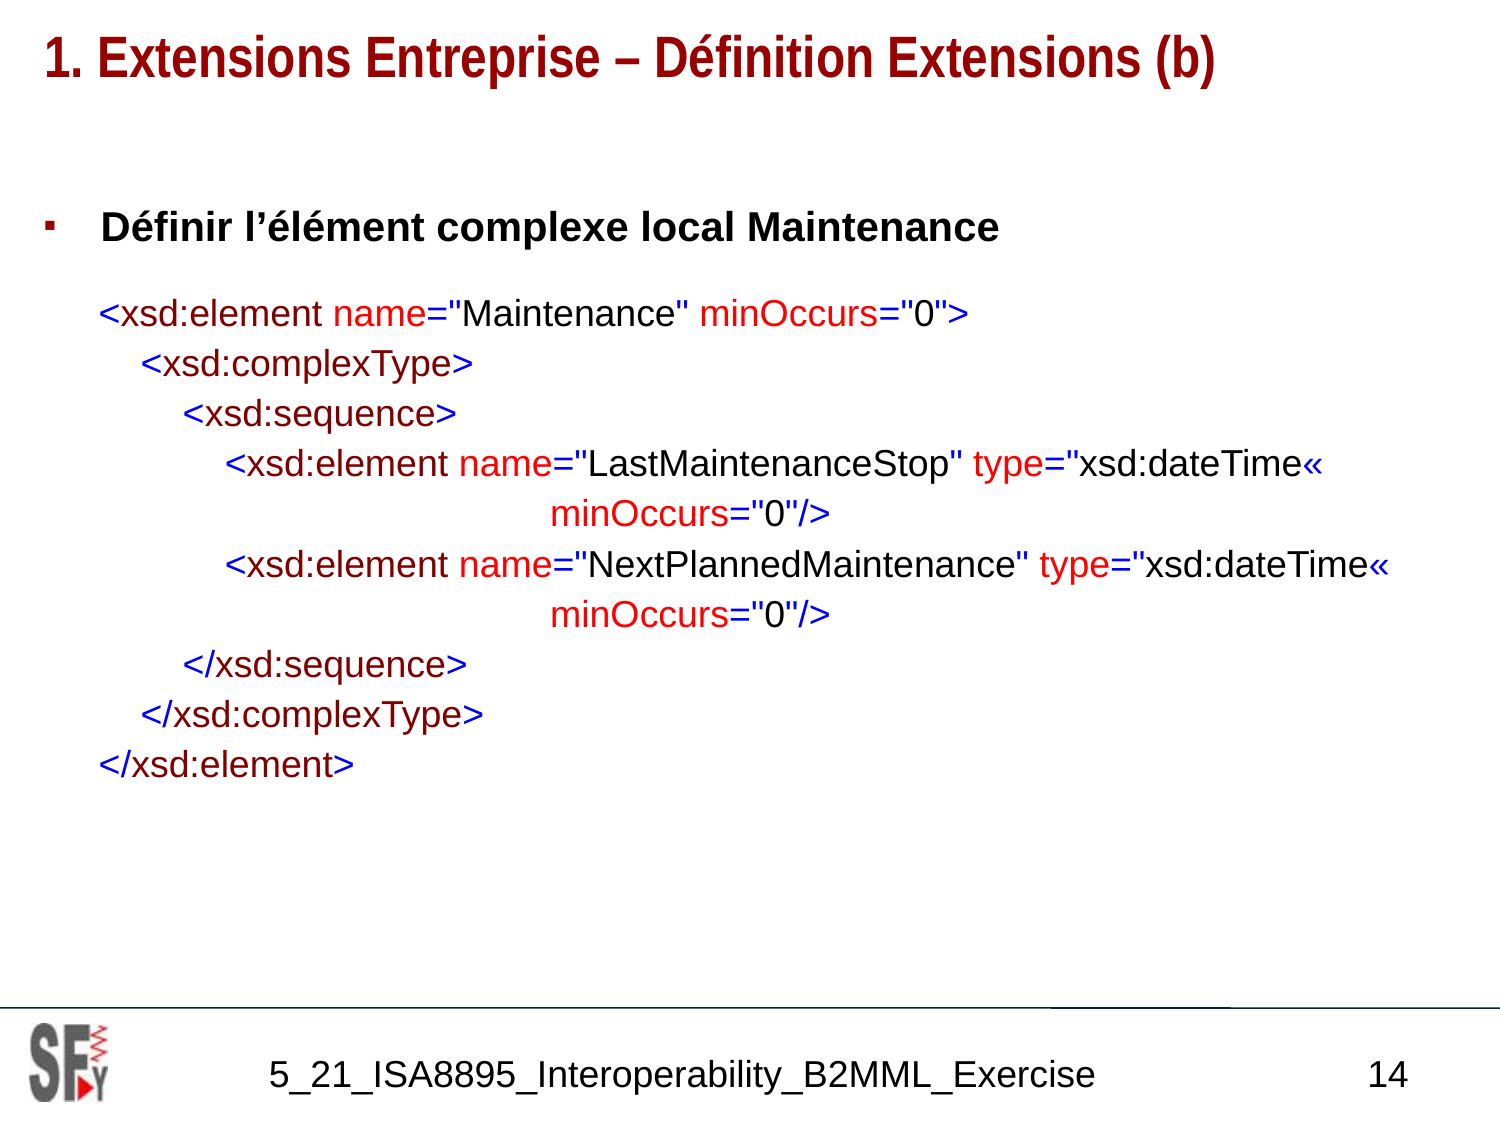

# 1. Extensions Entreprise – Définition Extensions (b)
Définir l’élément complexe local Maintenance
 <xsd:element name="Maintenance" minOccurs="0">
 <xsd:complexType>
 <xsd:sequence>
 <xsd:element name="LastMaintenanceStop" type="xsd:dateTime«
							 minOccurs="0"/>
 <xsd:element name="NextPlannedMaintenance" type="xsd:dateTime«
							 minOccurs="0"/>
 </xsd:sequence>
 </xsd:complexType>
 </xsd:element>
5_21_ISA8895_Interoperability_B2MML_Exercise